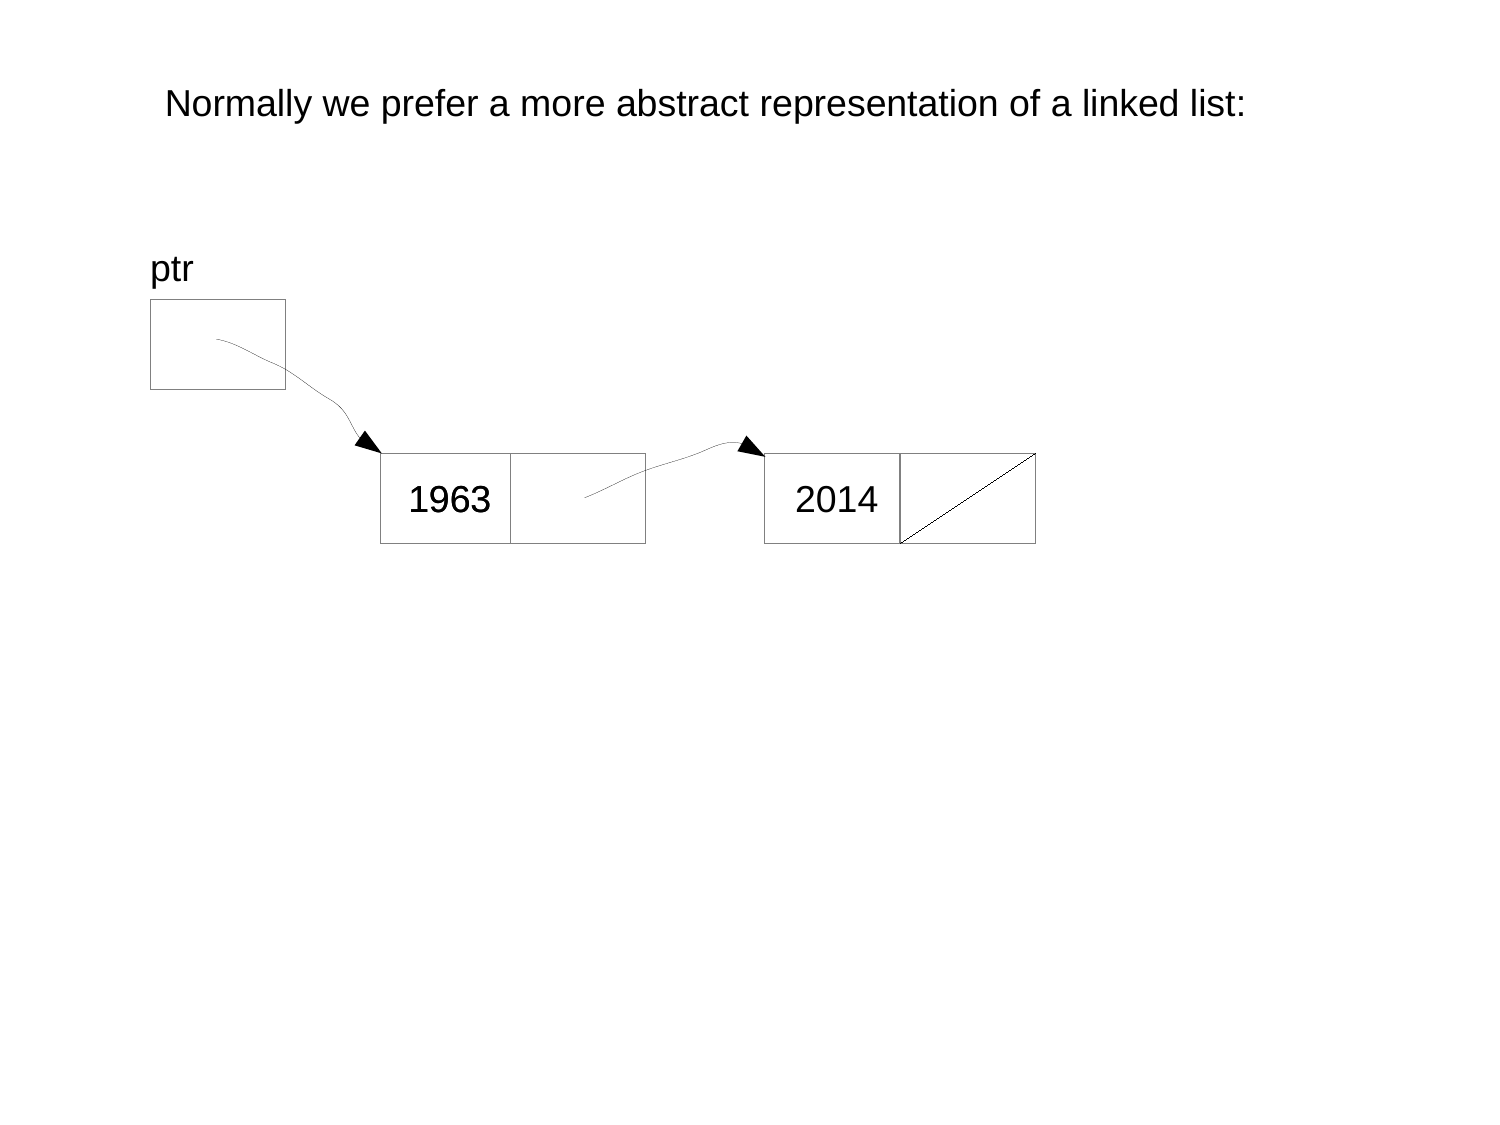

Normally we prefer a more abstract representation of a linked list:
ptr
1963
1963
2014